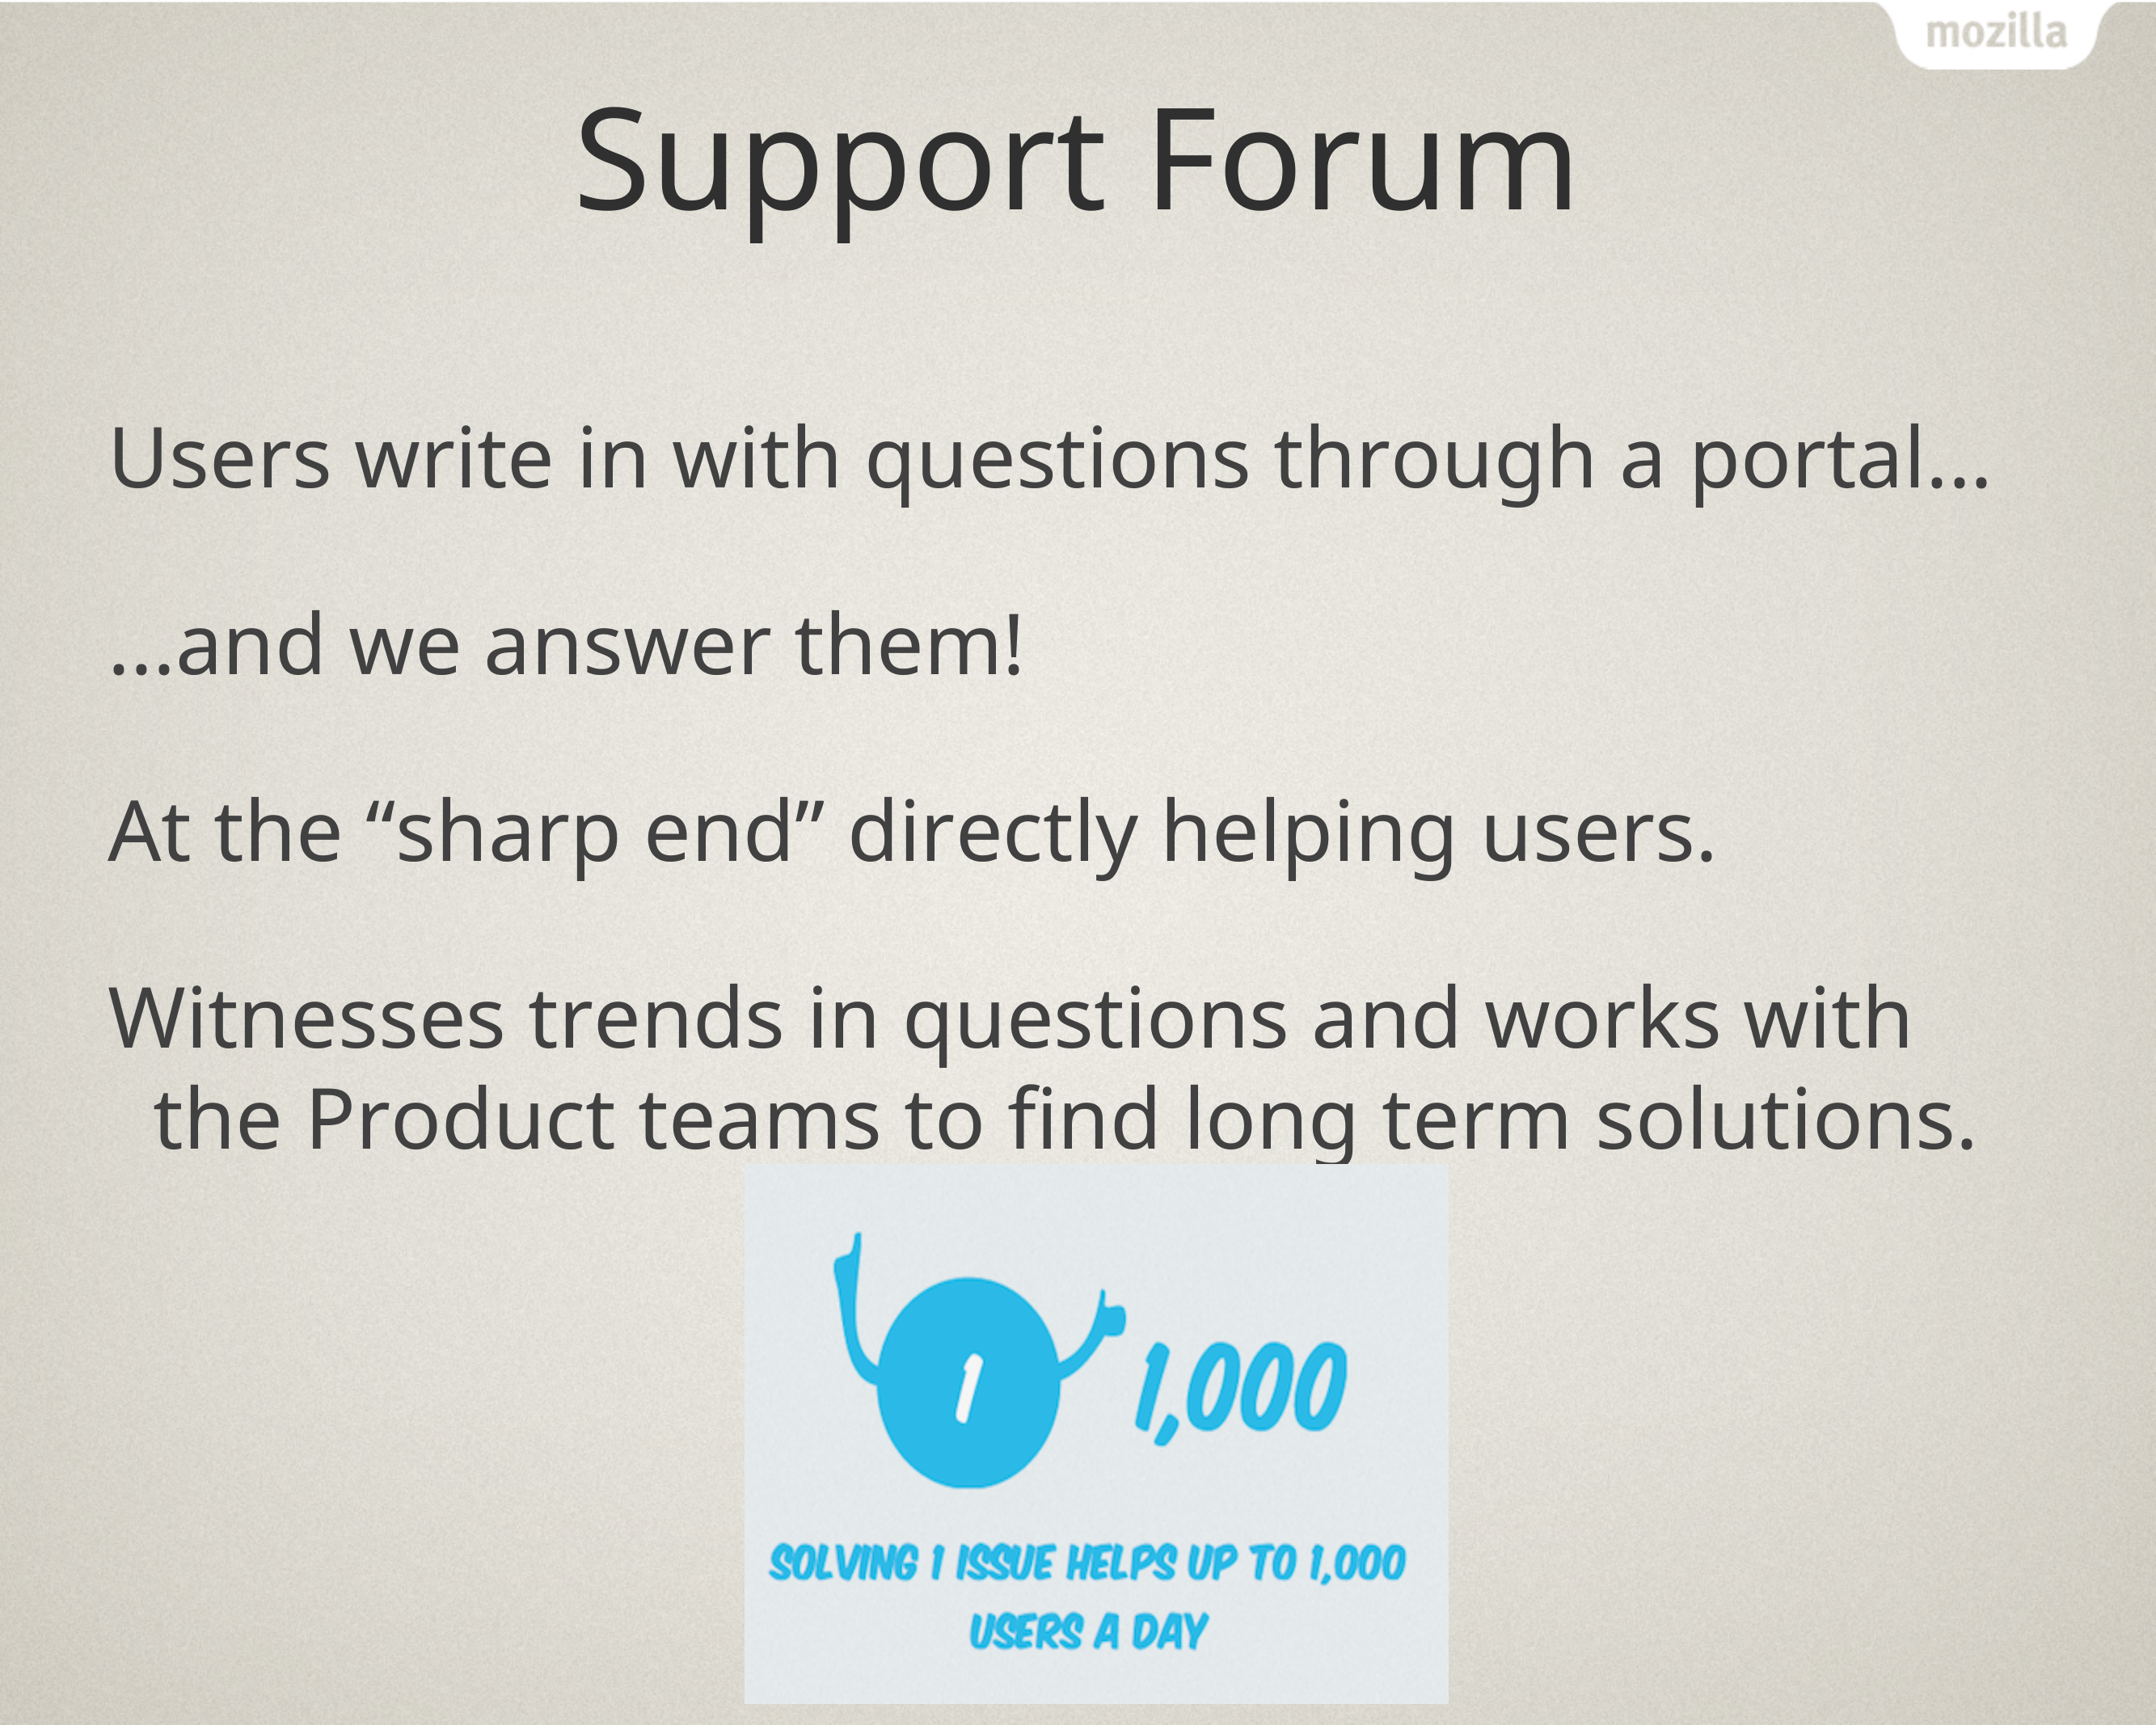

# Support Forum
Users write in with questions through a portal...
...and we answer them!
At the “sharp end” directly helping users.
Witnesses trends in questions and works with the Product teams to find long term solutions.